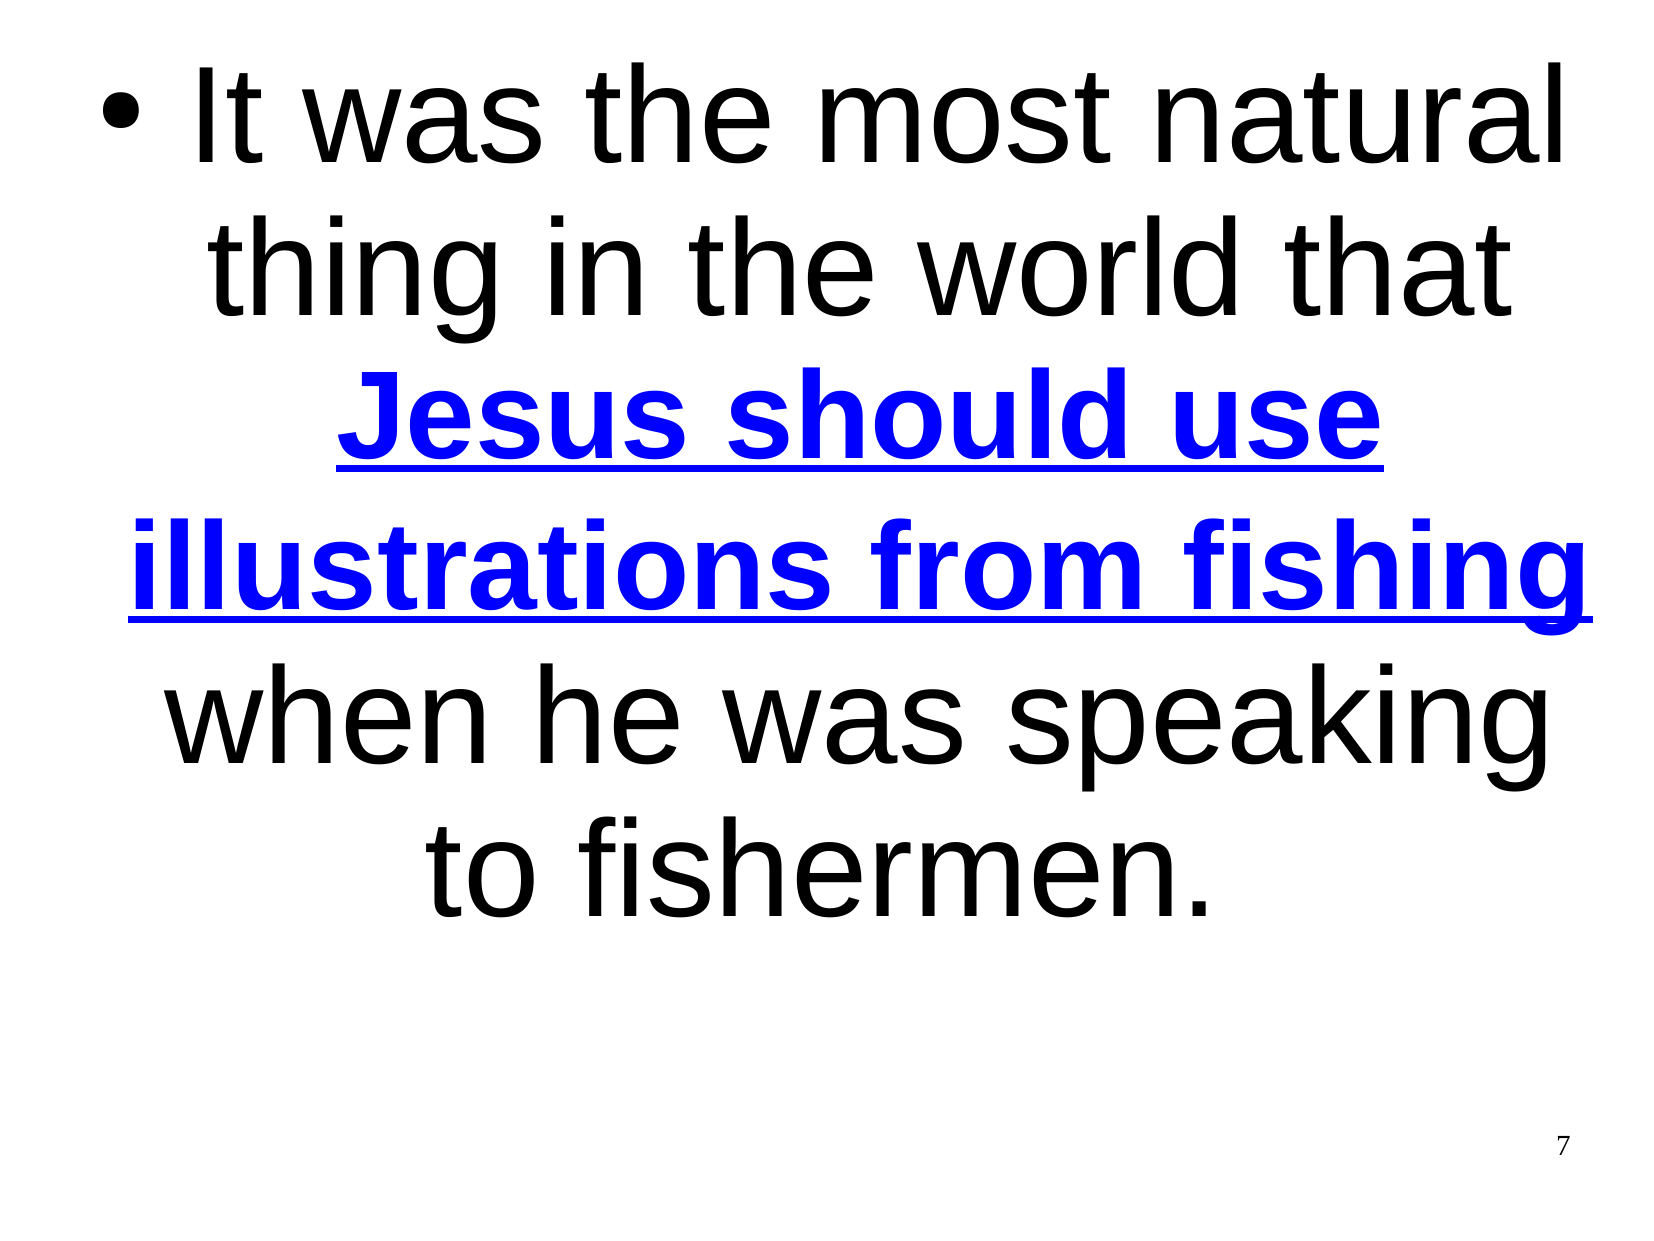

# It was the most natural thing in the world that Jesus should use illustrations from fishing when he was speaking to fishermen.
7